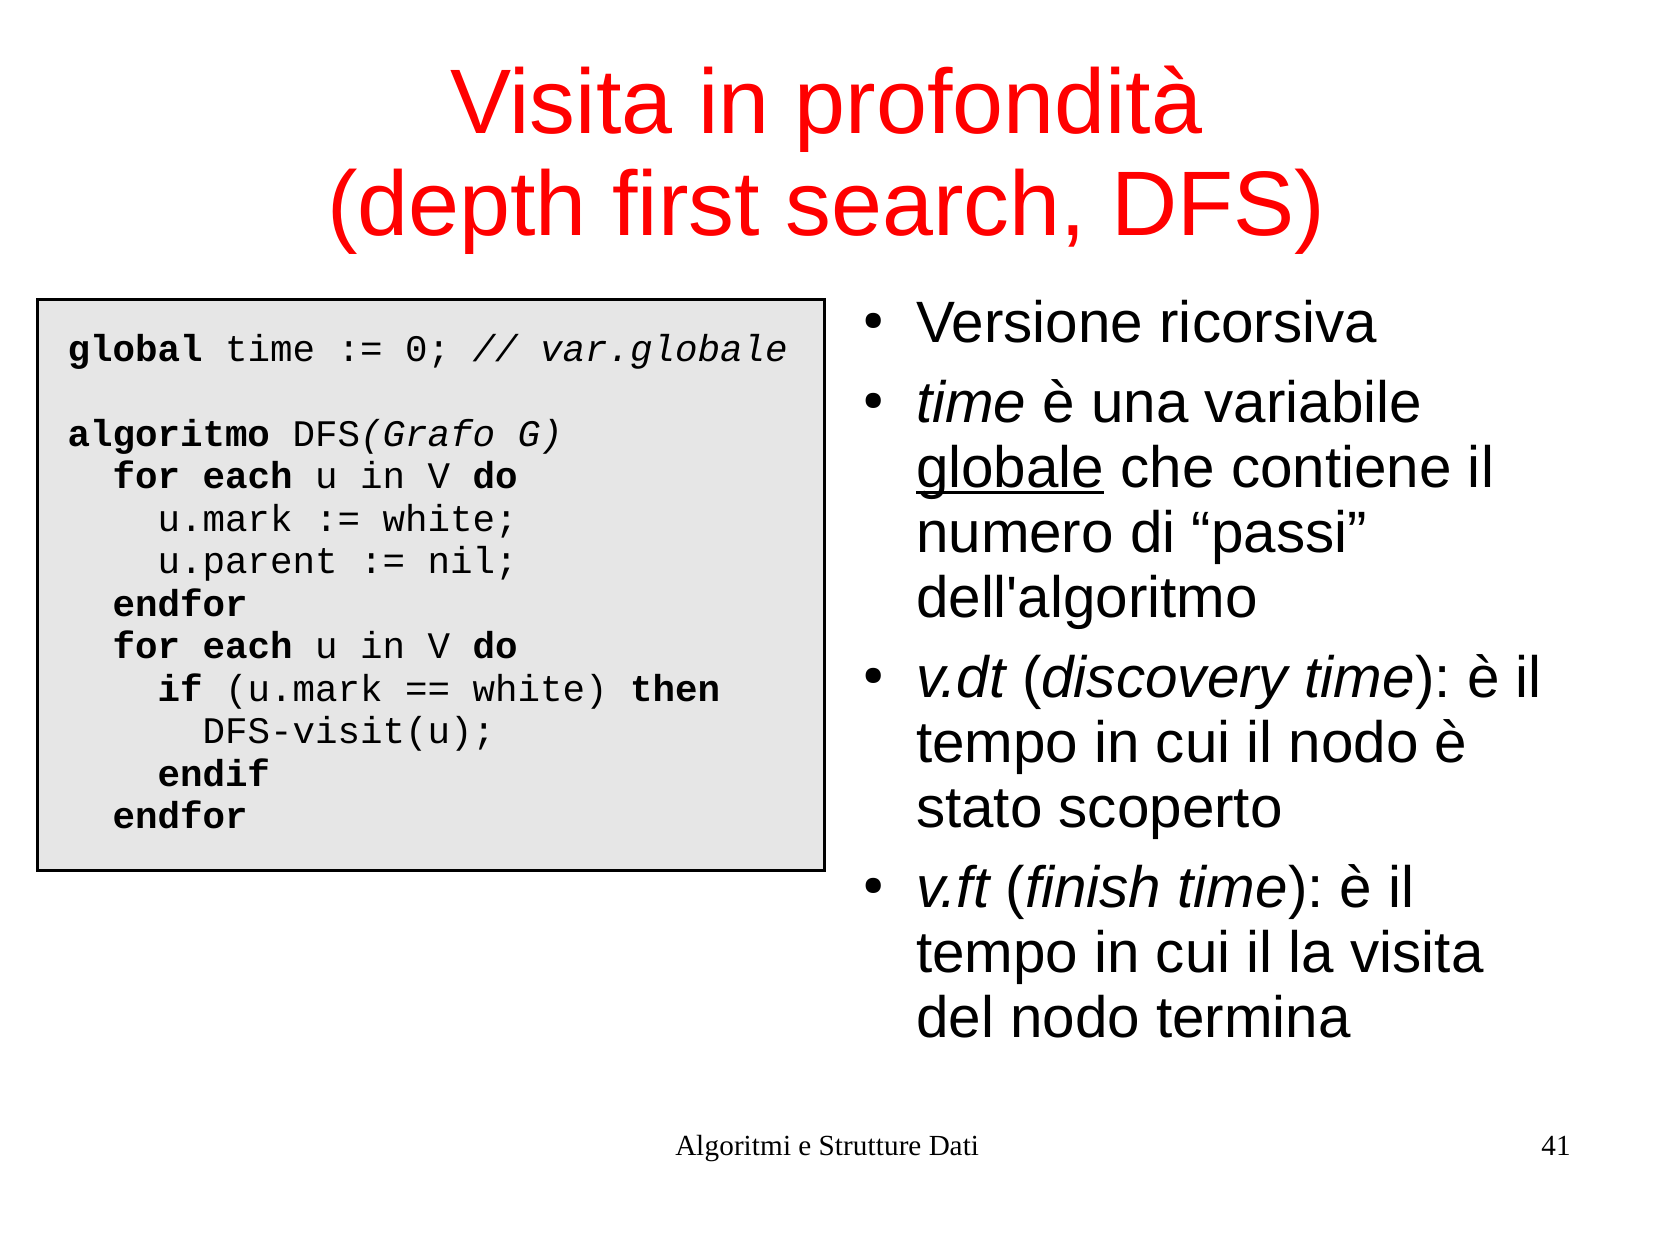

# Visita in profondità (depth first search, DFS)
Versione ricorsiva
time è una variabile globale che contiene il numero di “passi” dell'algoritmo
v.dt (discovery time): è il tempo in cui il nodo è stato scoperto
v.ft (finish time): è il tempo in cui il la visita del nodo termina
global time := 0; // var.globale
algoritmo DFS(Grafo G)
 for each u in V do
 u.mark := white;
 u.parent := nil;
 endfor
 for each u in V do
 if (u.mark == white) then
 DFS-visit(u);
 endif
 endfor
Algoritmi e Strutture Dati
41